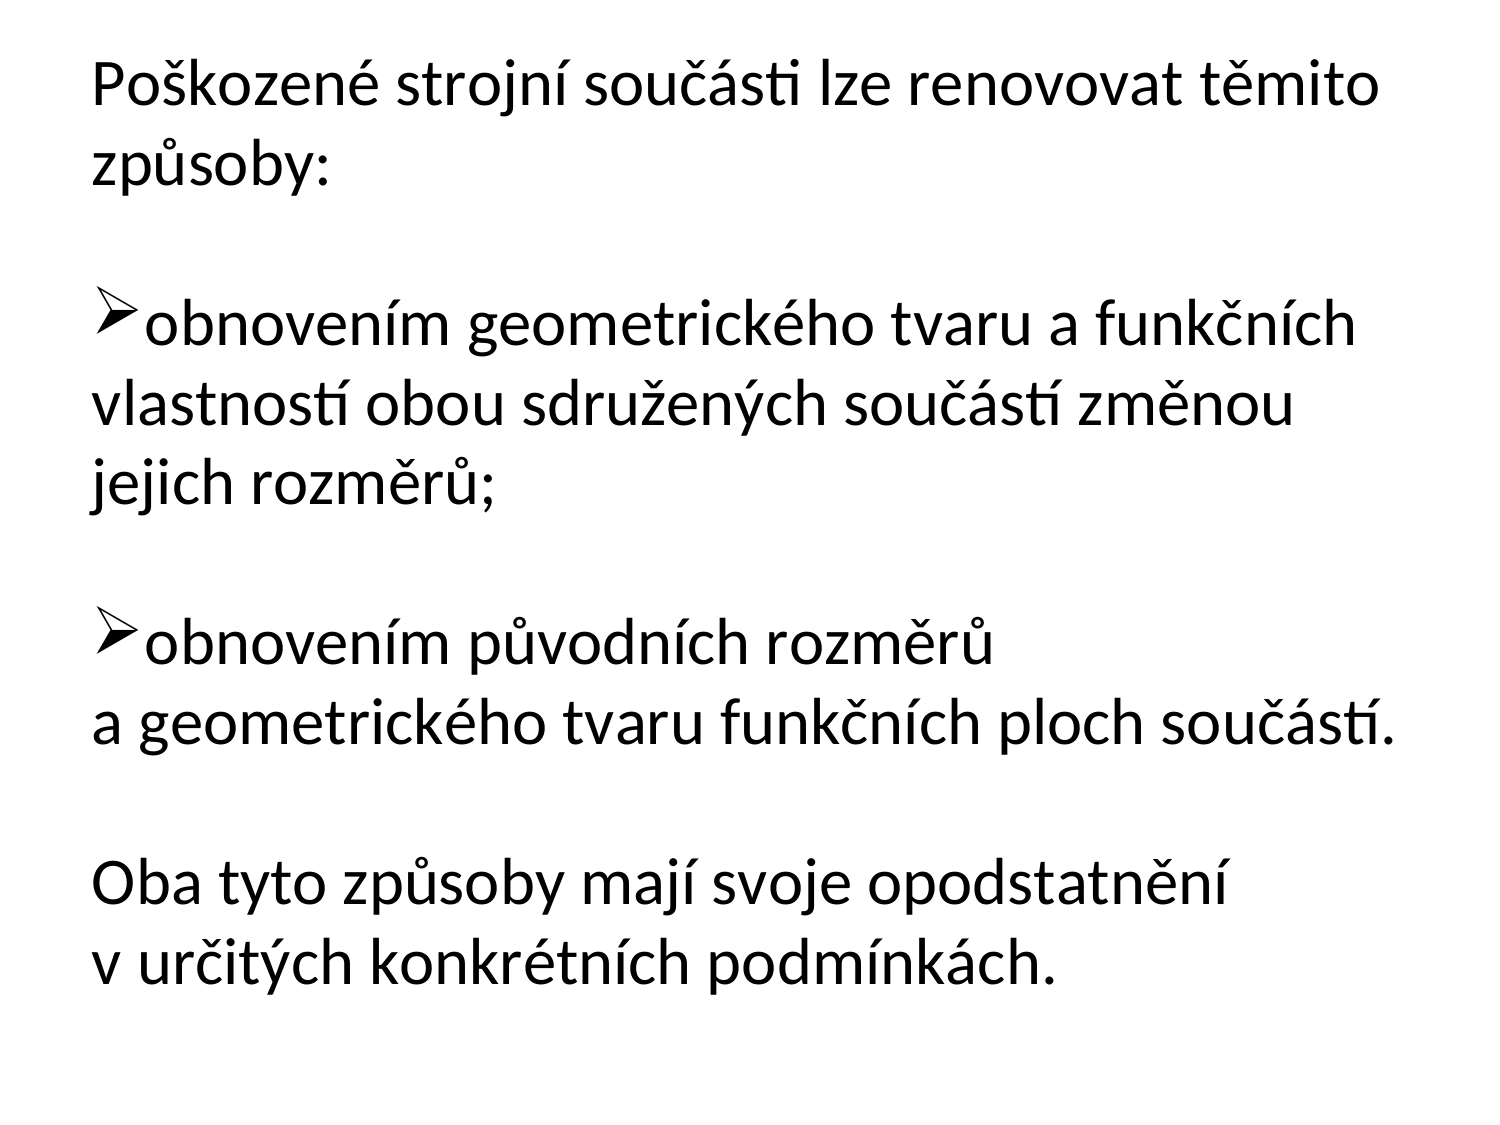

# Poškozené strojní součásti lze renovovat těmito způsoby:
obnovením geometrického tvaru a funkčních vlastností obou sdružených součástí změnou jejich rozměrů;
obnovením původních rozměrů
a geometrického tvaru funkčních ploch součástí.
Oba tyto způsoby mají svoje opodstatnění
v určitých konkrétních podmínkách.